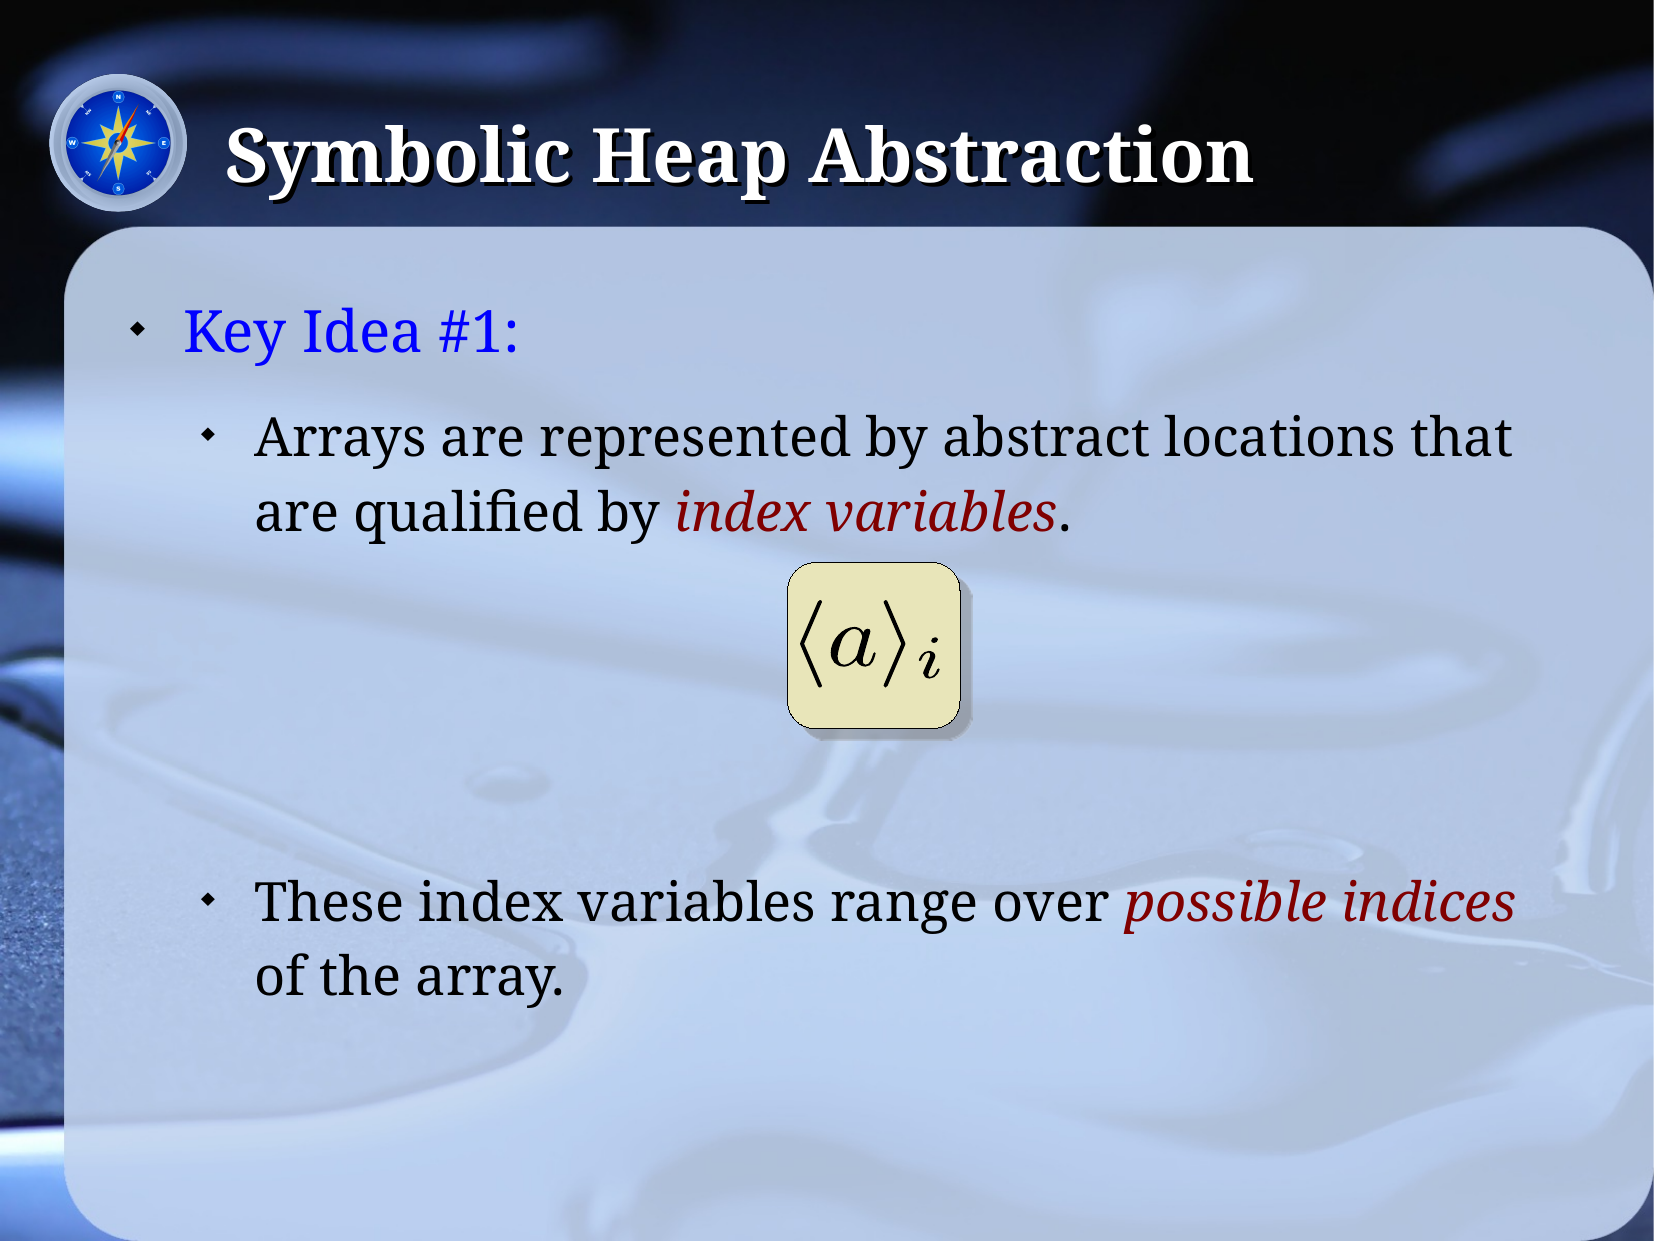

# Symbolic Heap Abstraction
Key Idea #1:
Arrays are represented by abstract locations that are qualified by index variables.
These index variables range over possible indices of the array.